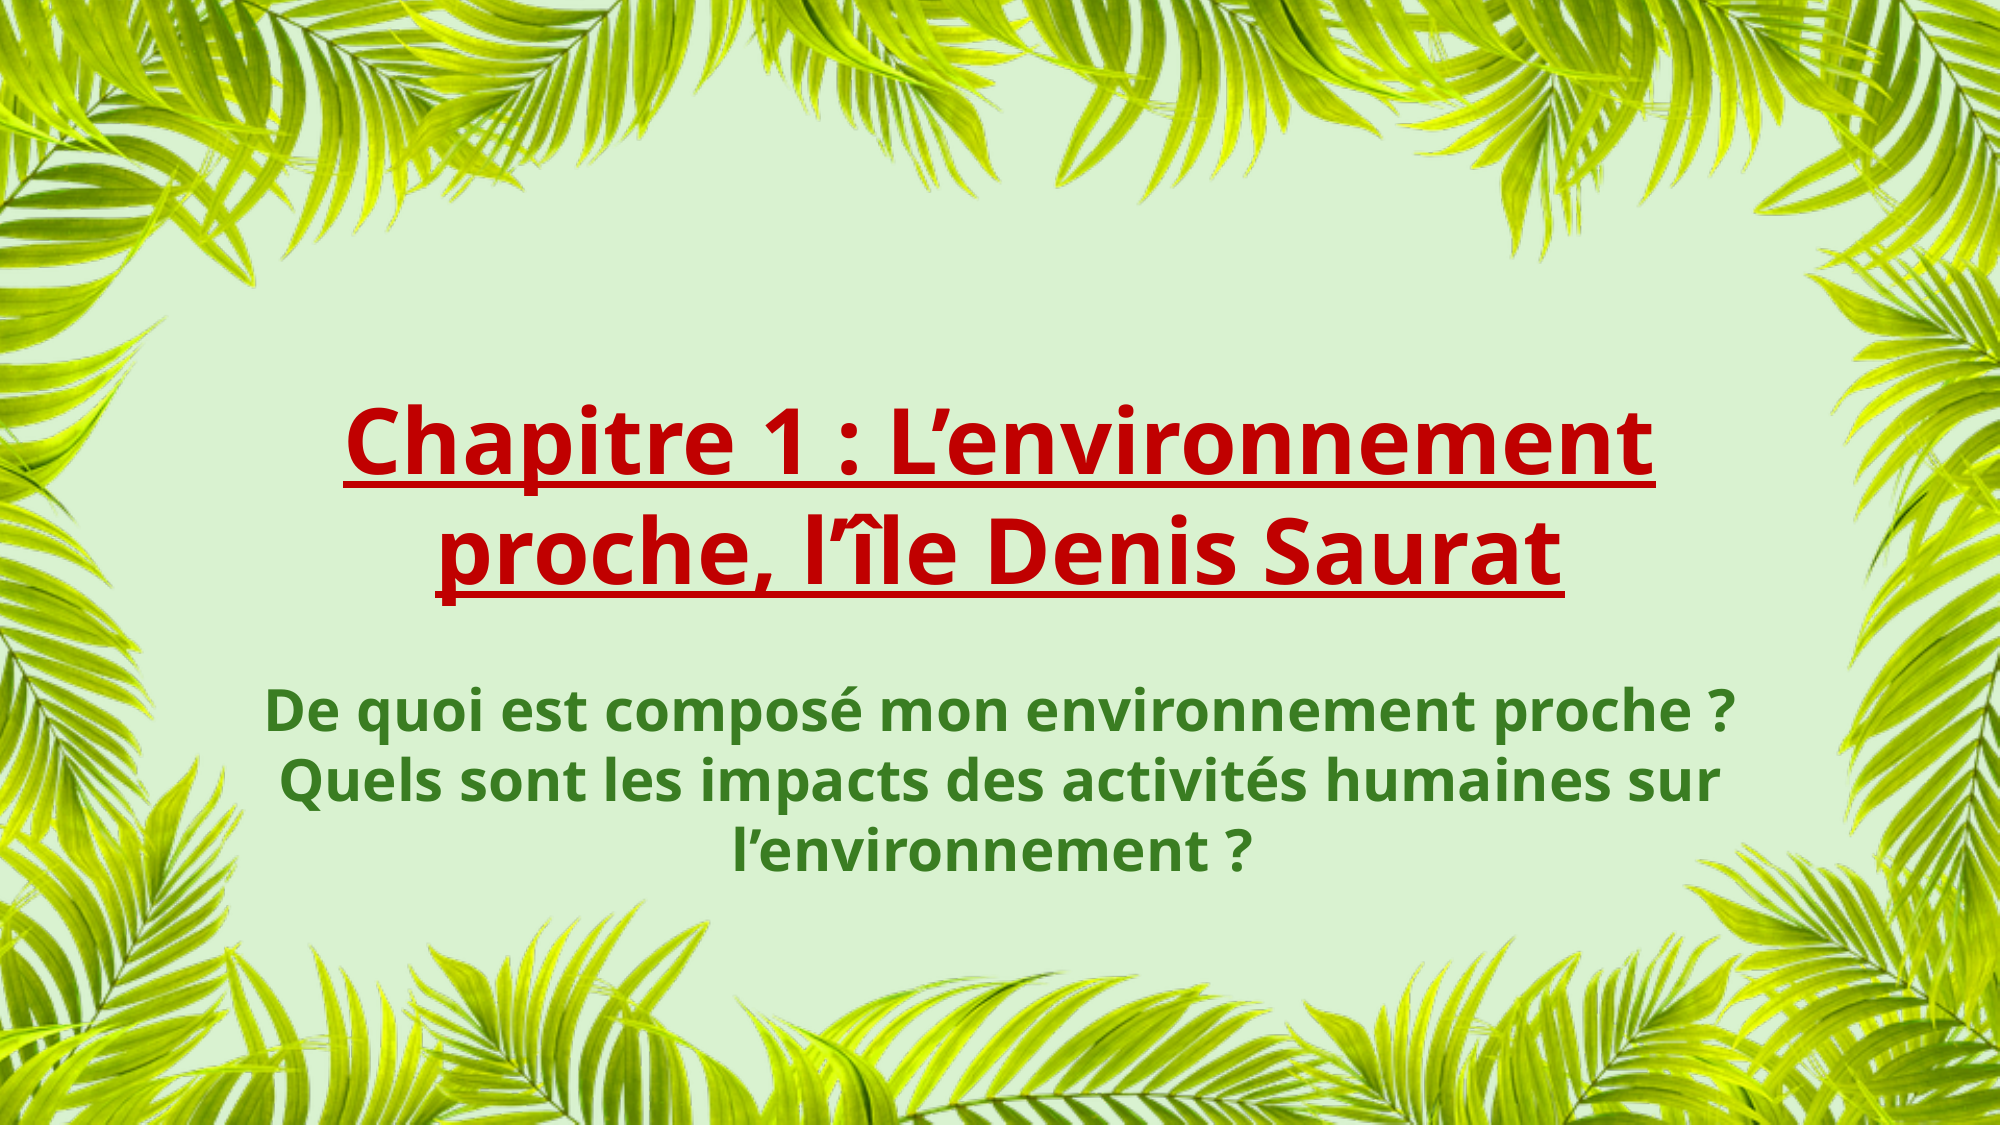

Chapitre 1 : L’environnement proche, l’île Denis Saurat
De quoi est composé mon environnement proche ? Quels sont les impacts des activités humaines sur l’environnement ?